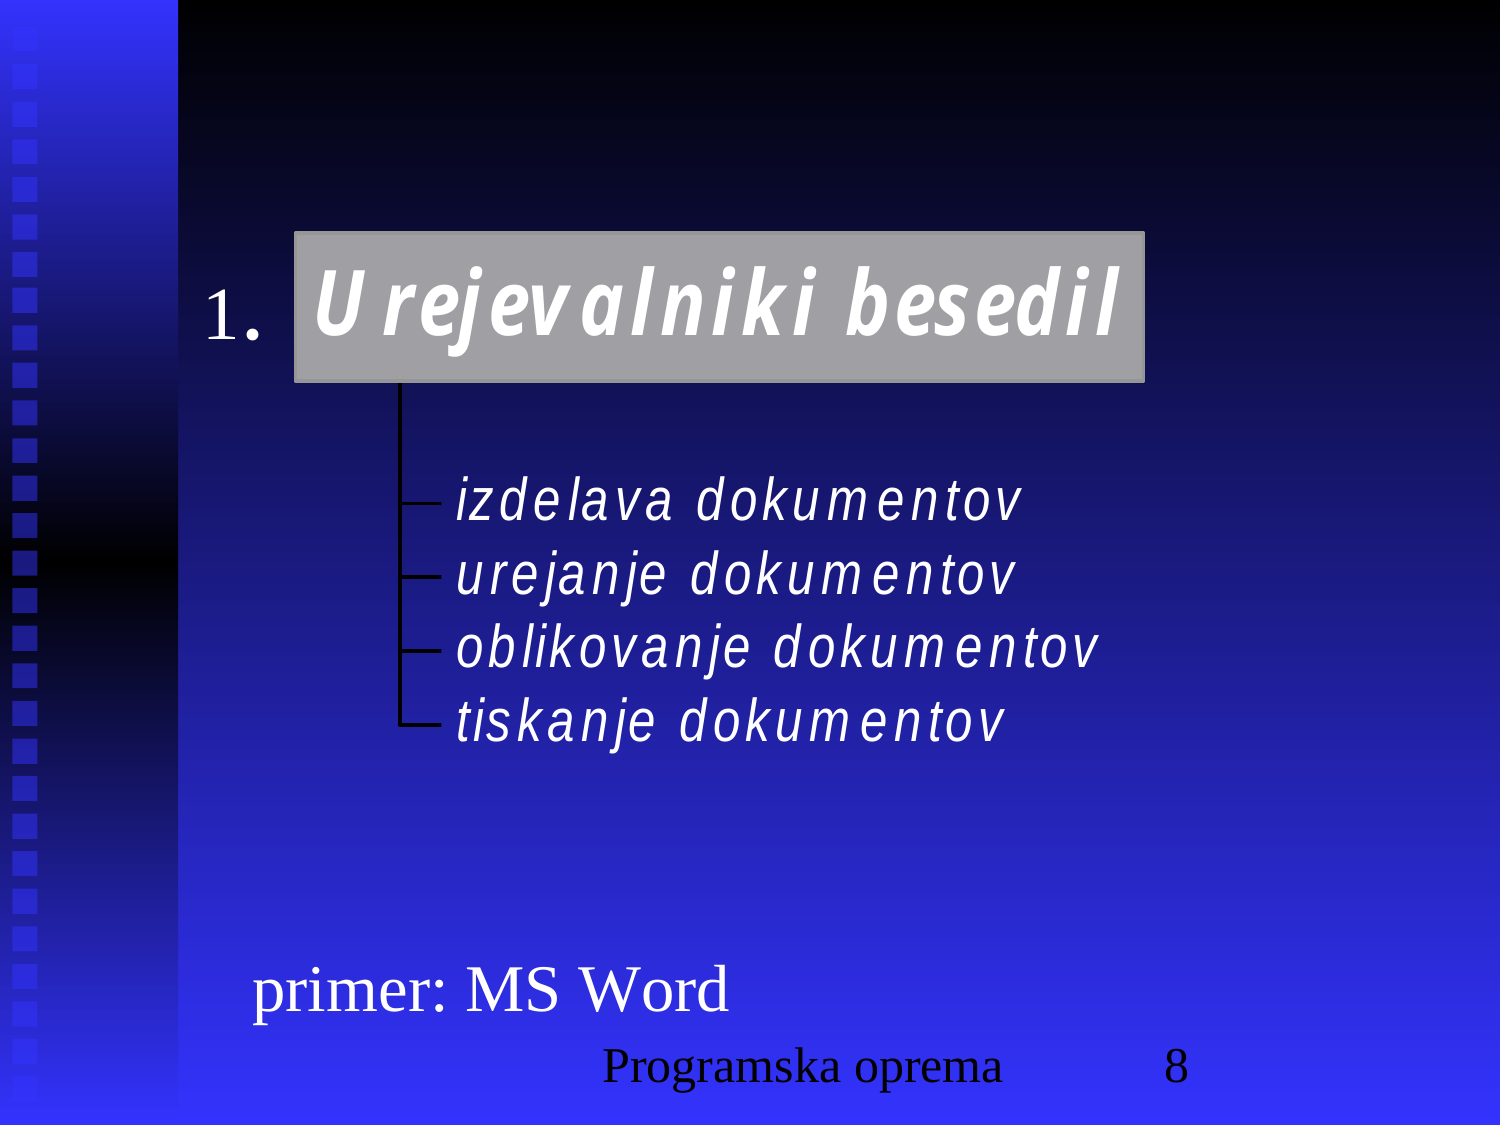

# 1.
primer: MS Word
Programska oprema
8